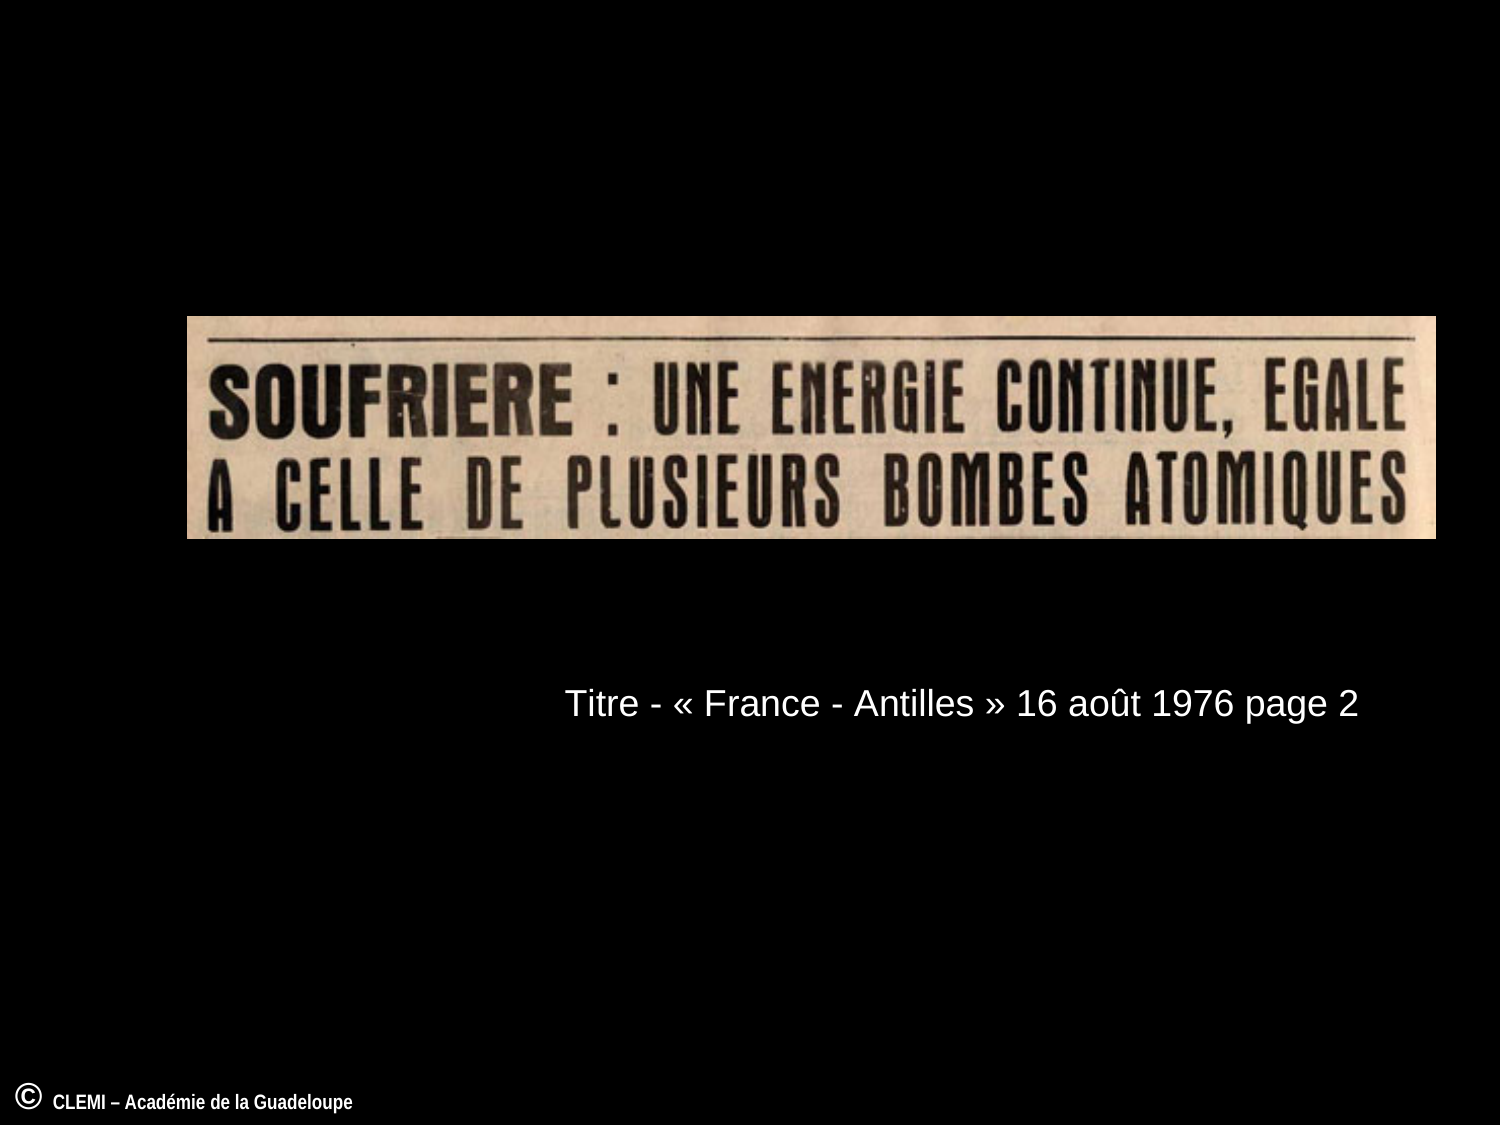

# Titre - « France - Antilles » 16 août 1976 page 2
© CLEMI – Académie de la Guadeloupe